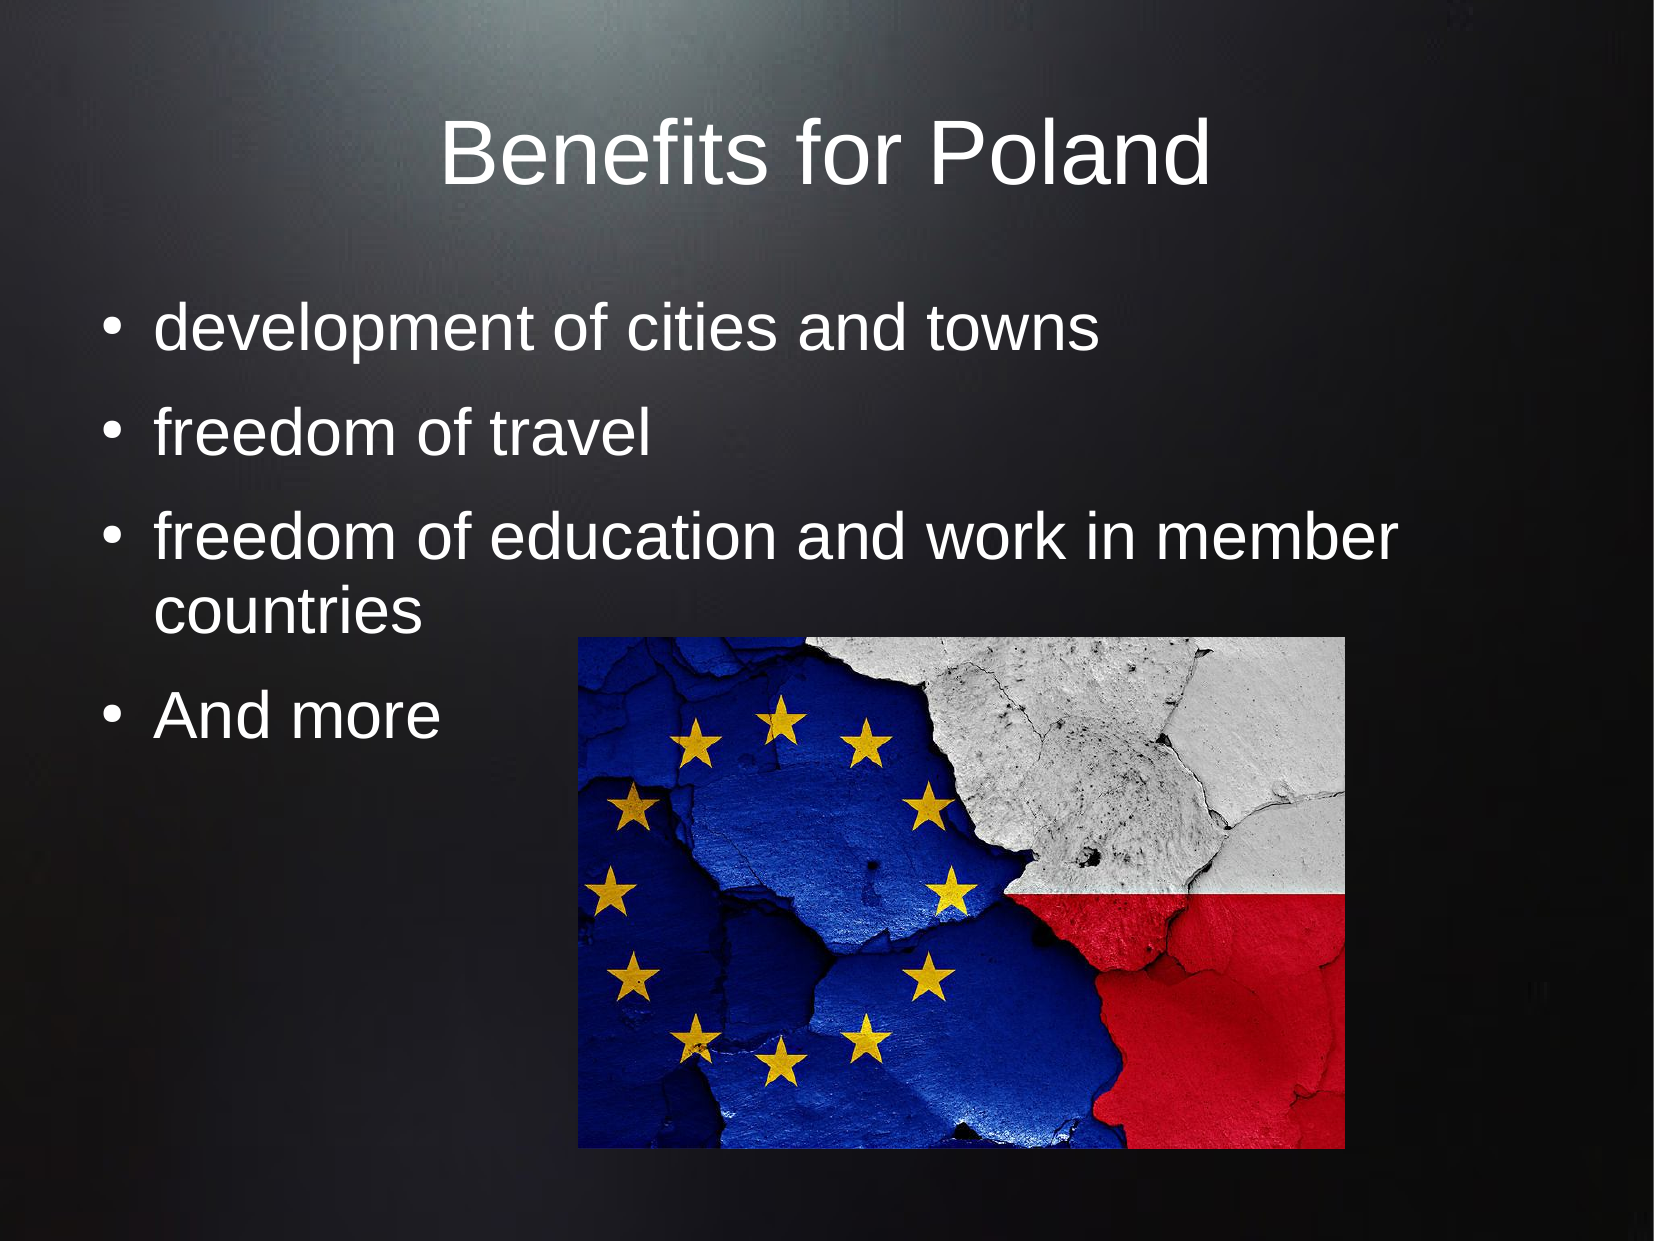

# Benefits for Poland
development of cities and towns
freedom of travel
freedom of education and work in member countries
And more